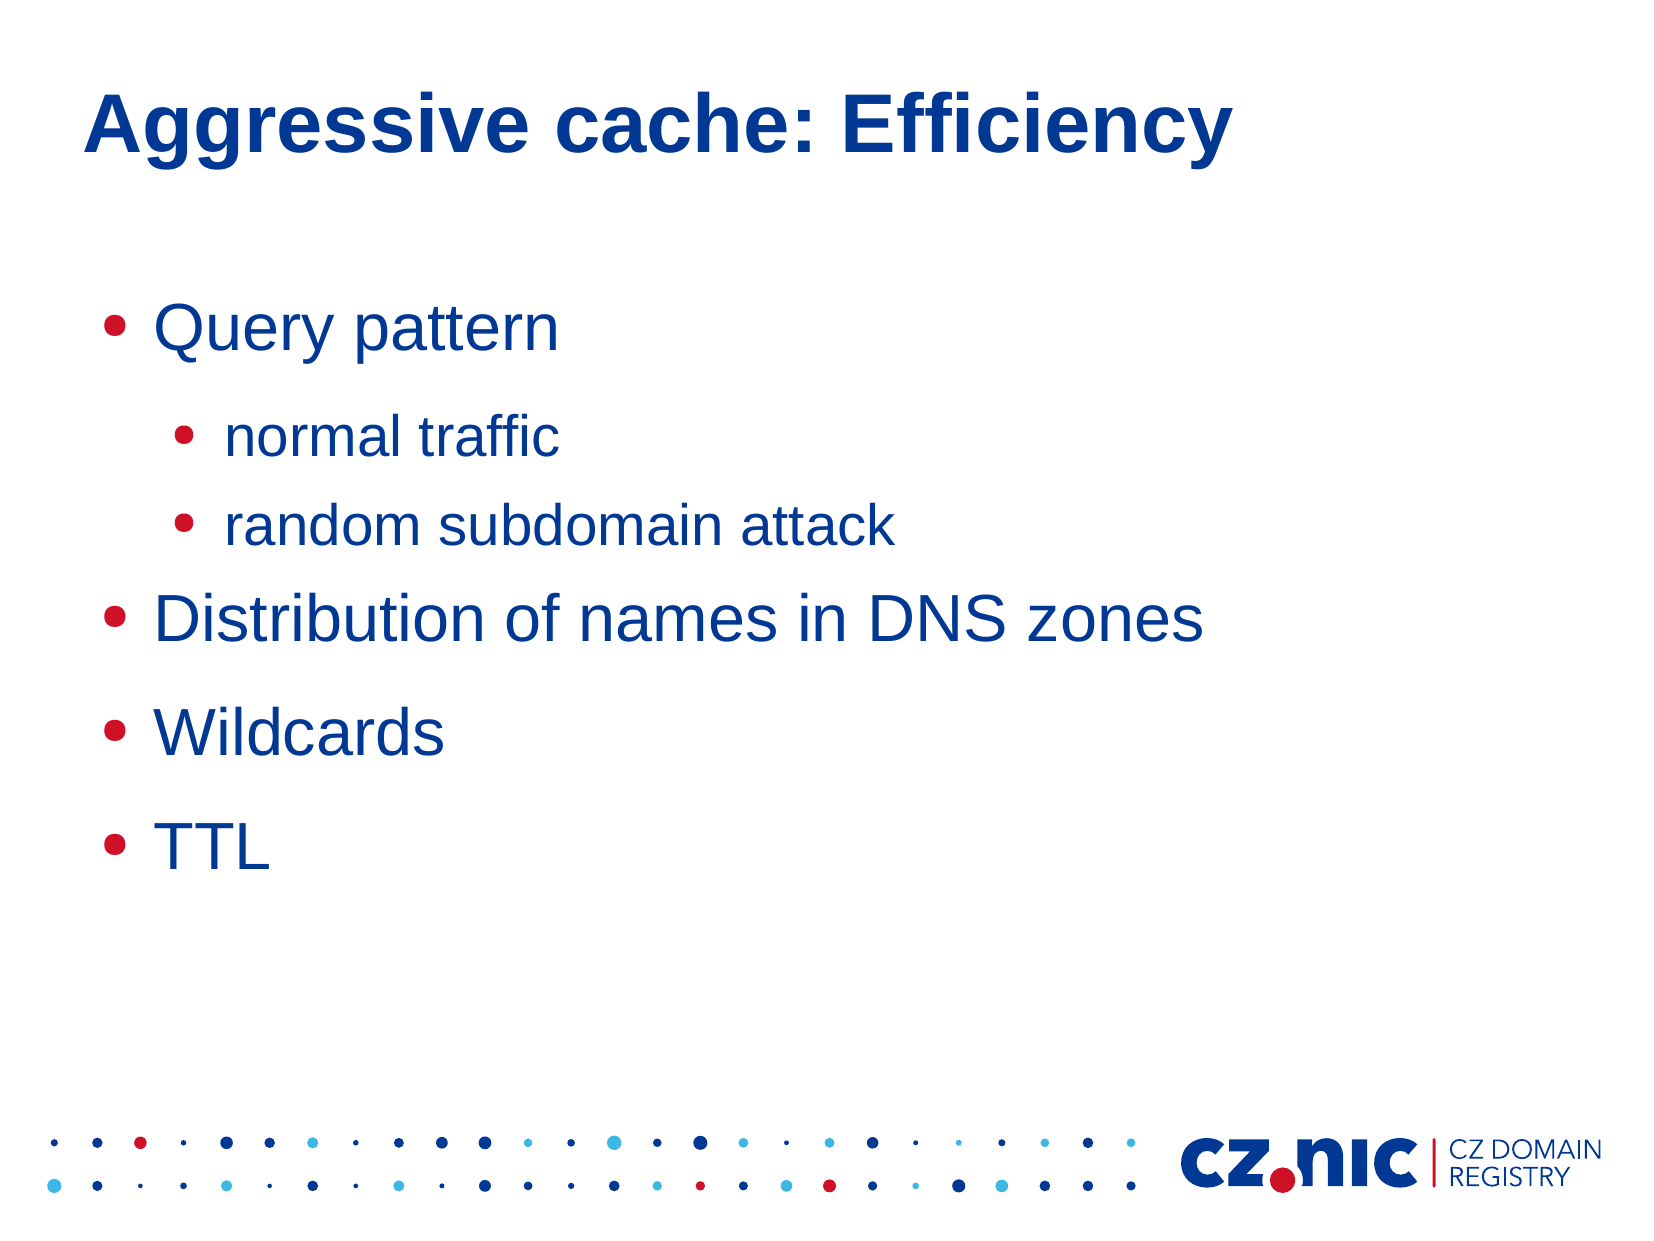

# Aggressive cache: Efficiency
Query pattern
normal traffic
random subdomain attack
Distribution of names in DNS zones
Wildcards
TTL